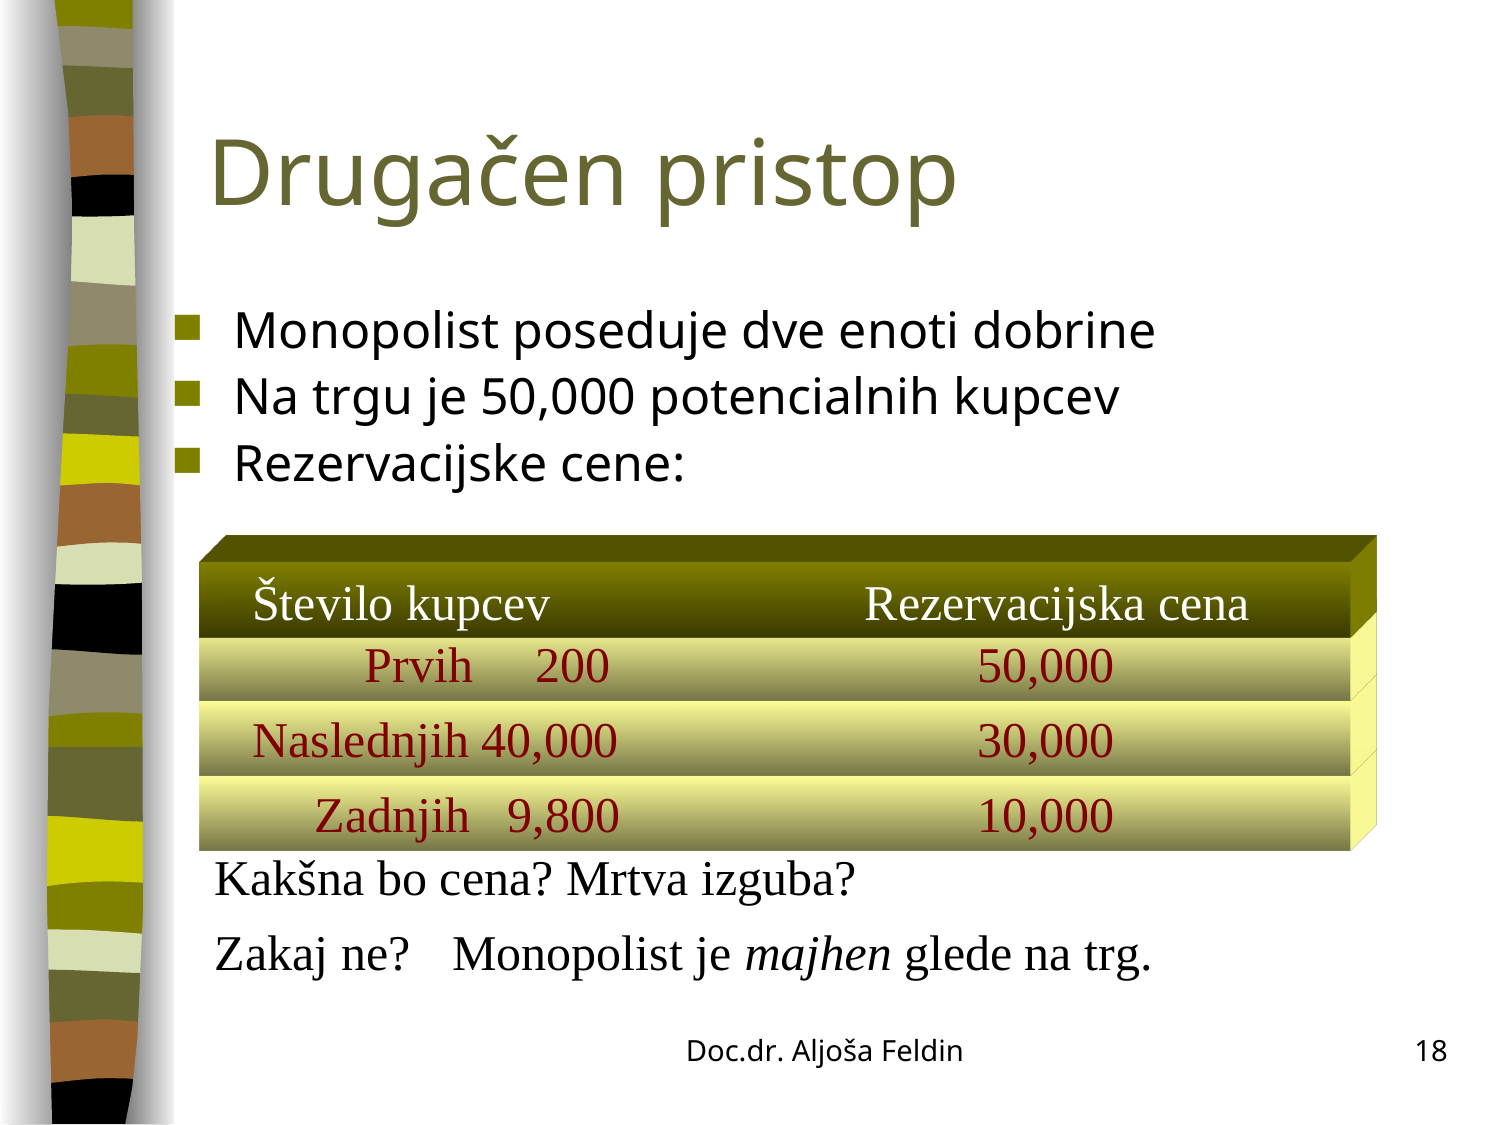

Drugačen pristop
# Monopolist poseduje dve enoti dobrine
Na trgu je 50,000 potencialnih kupcev
Rezervacijske cene:
 Število kupcev		 Rezervacijska cena
	Prvih 200			 50,000
 Naslednjih 40,000			 30,000
 Zadnjih 9,800			 10,000
Kakšna bo cena? Mrtva izguba?
Zakaj ne?
Monopolist je majhen glede na trg.
Doc.dr. Aljoša Feldin